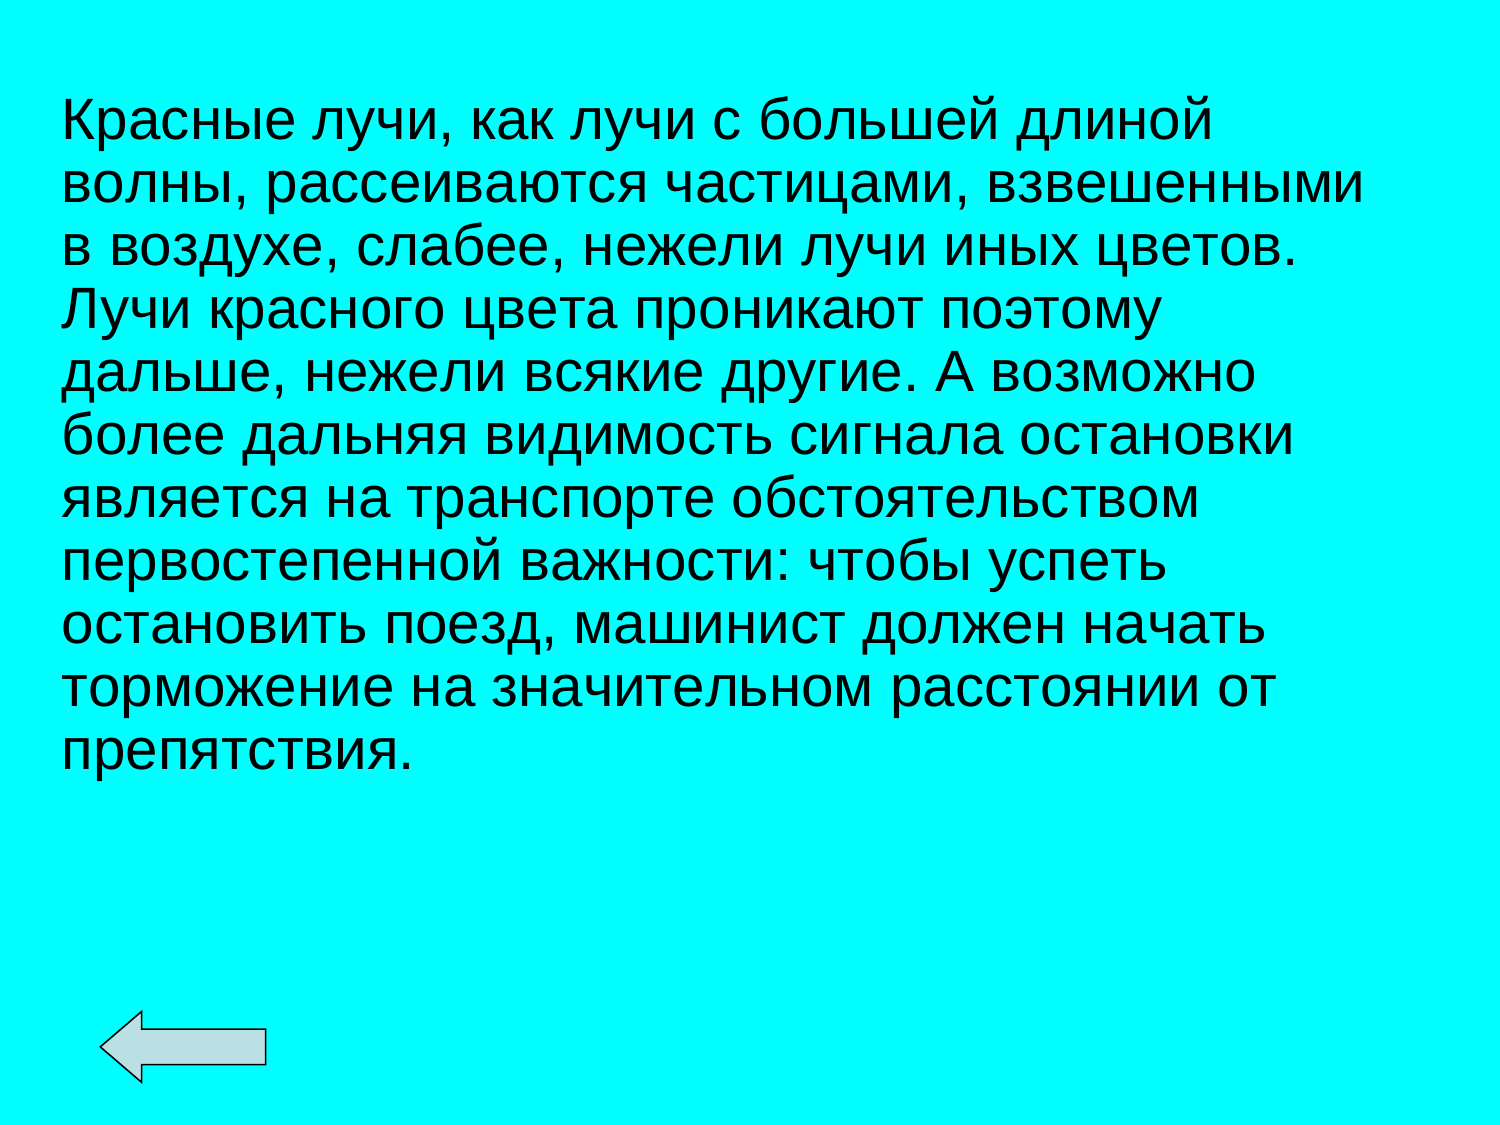

# Красные лучи, как лучи с большей длиной волны, рассеиваются частицами, взвешенными в воздухе, слабее, нежели лучи иных цветов. Лучи красного цвета проникают поэтому дальше, нежели всякие другие. А возможно более дальняя видимость сигнала остановки является на транспорте обстоятельством первостепенной важности: чтобы успеть остановить поезд, машинист должен начать торможение на значительном расстоянии от препятствия.